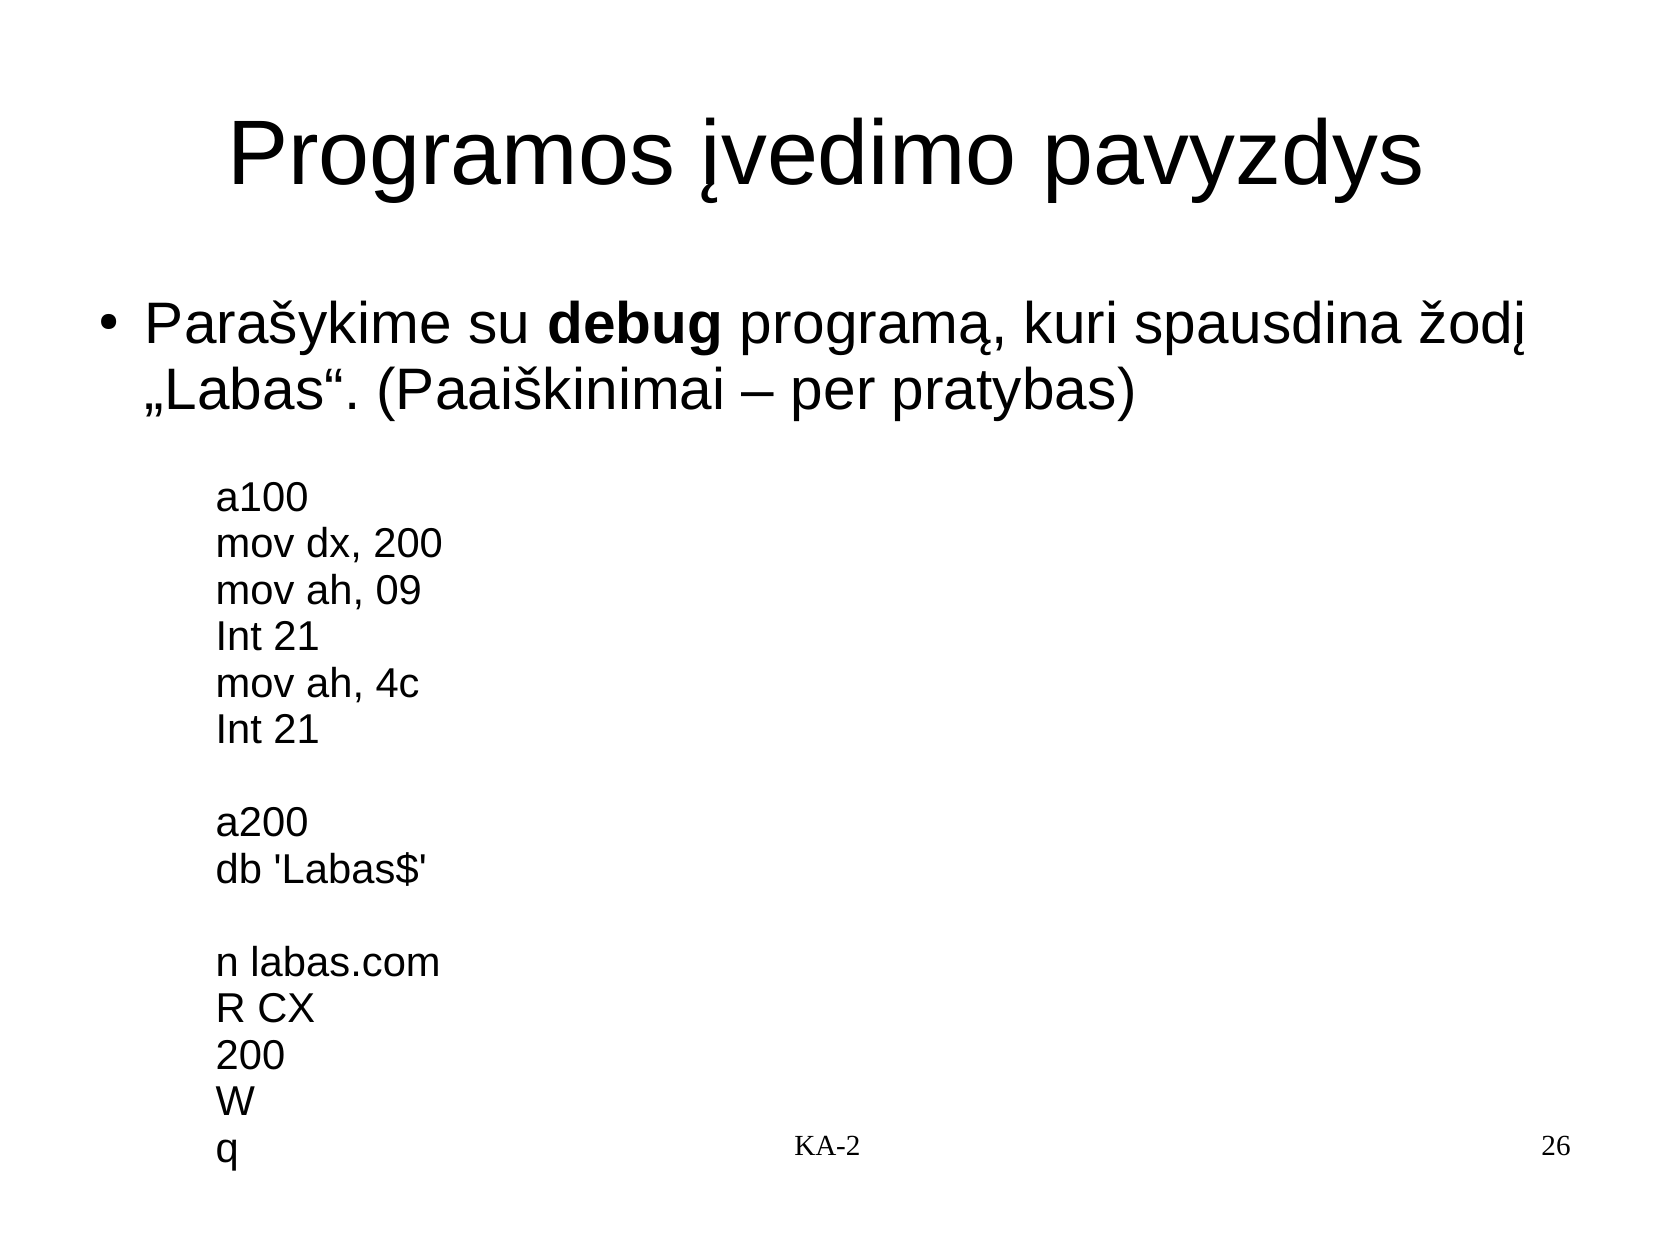

# Programos įvedimo pavyzdys
Parašykime su debug programą, kuri spausdina žodį „Labas“. (Paaiškinimai – per pratybas)
a100
mov dx, 200
mov ah, 09
Int 21
mov ah, 4c
Int 21
a200
db 'Labas$'
n labas.com
R CX
200
W
q
KA-2
26